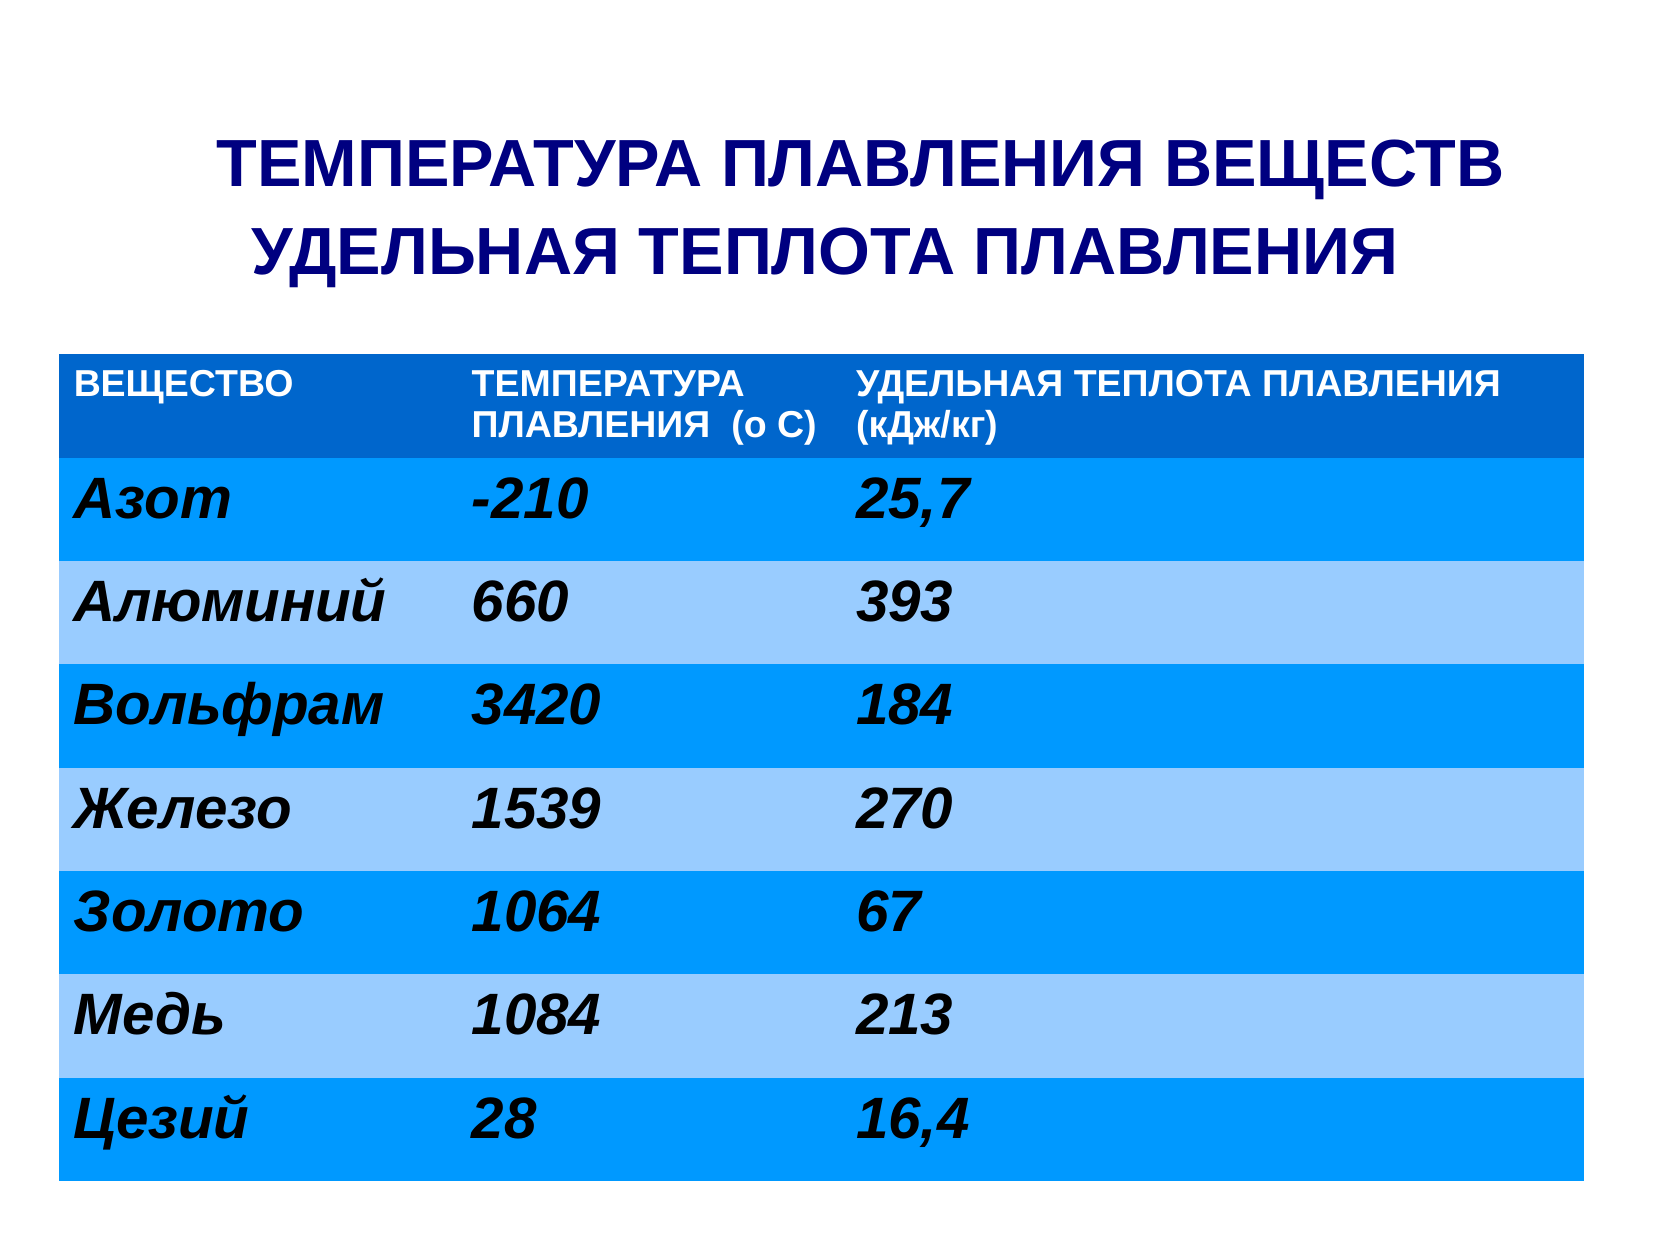

ТЕМПЕРАТУРА ПЛАВЛЕНИЯ ВЕЩЕСТВ
УДЕЛЬНАЯ ТЕПЛОТА ПЛАВЛЕНИЯ
| ВЕЩЕСТВО | ТЕМПЕРАТУРА ПЛАВЛЕНИЯ (о С) | УДЕЛЬНАЯ ТЕПЛОТА ПЛАВЛЕНИЯ (кДж/кг) |
| --- | --- | --- |
| Азот | -210 | 25,7 |
| Алюминий | 660 | 393 |
| Вольфрам | 3420 | 184 |
| Железо | 1539 | 270 |
| Золото | 1064 | 67 |
| Медь | 1084 | 213 |
| Цезий | 28 | 16,4 |